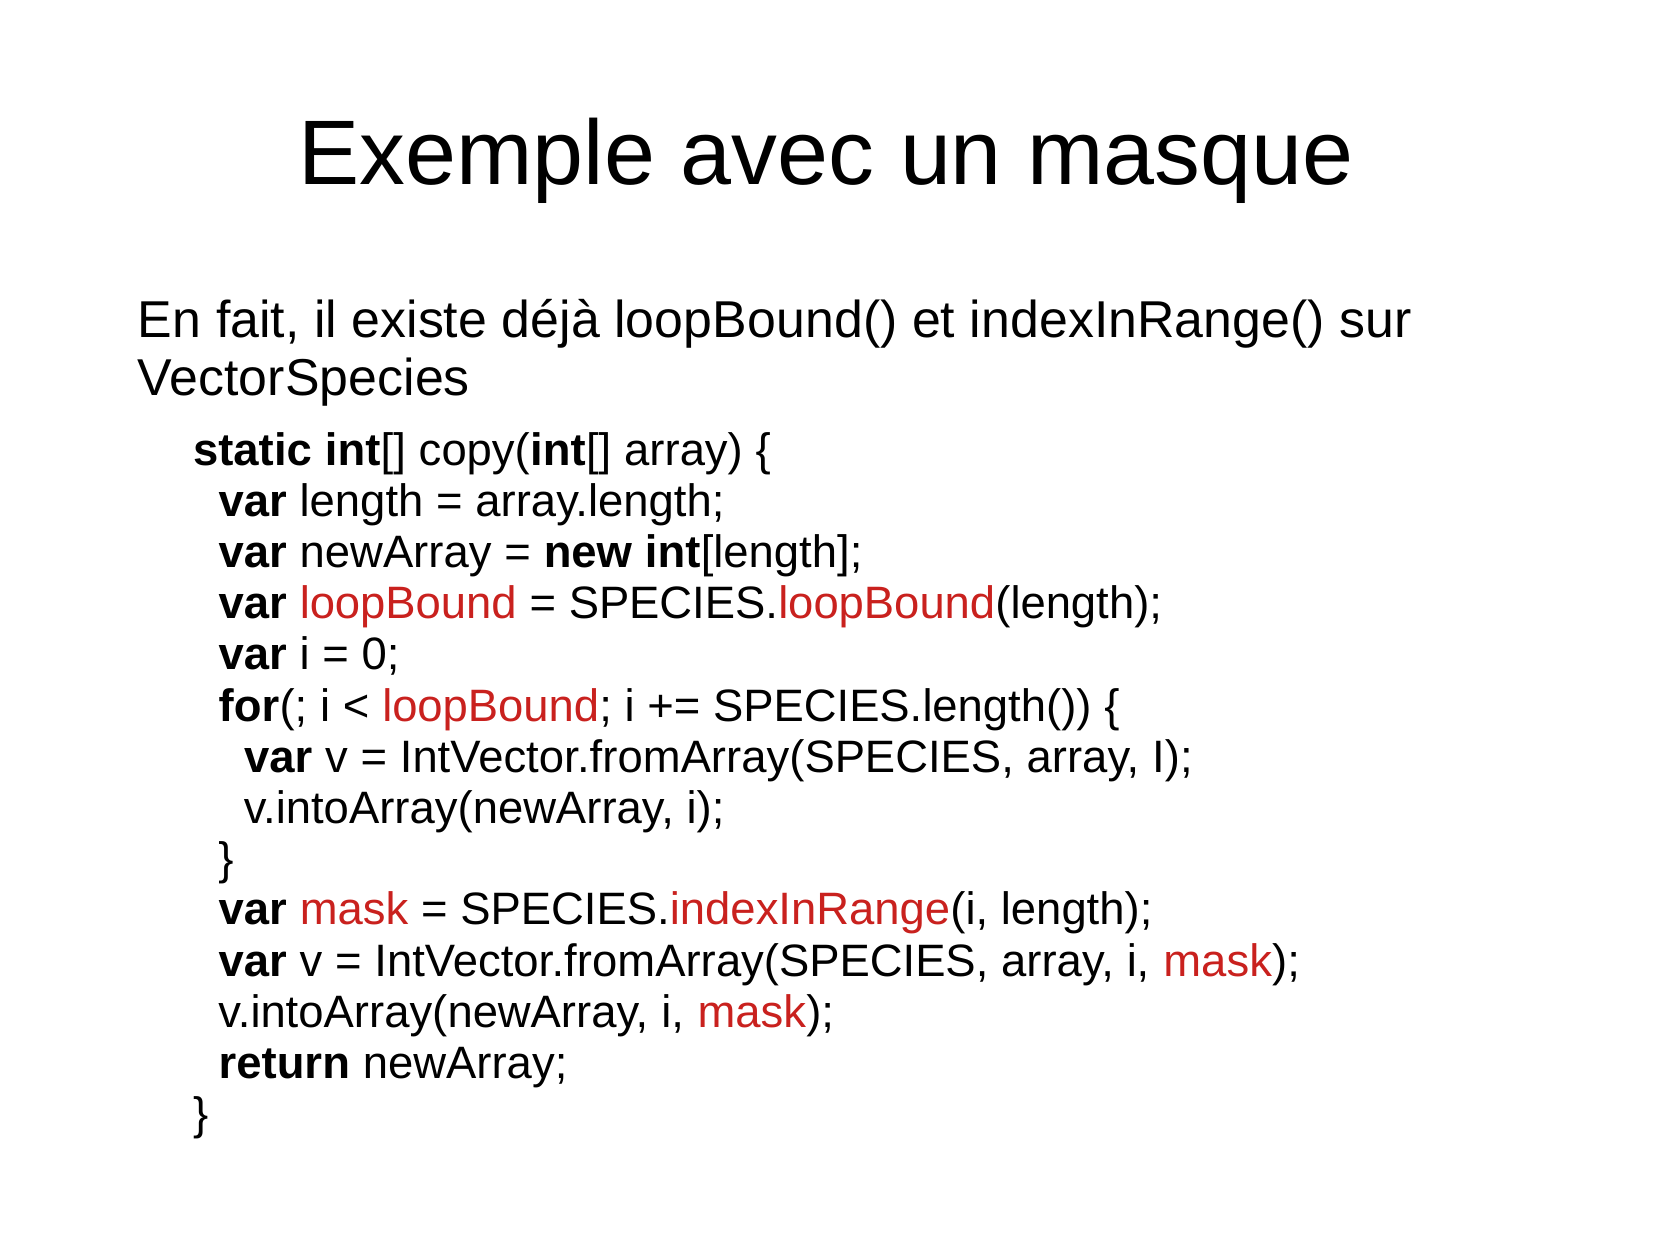

# Exemple avec un masque
En fait, il existe déjà loopBound() et indexInRange() sur VectorSpecies
static int[] copy(int[] array) {
 var length = array.length;
 var newArray = new int[length];
 var loopBound = SPECIES.loopBound(length);
 var i = 0;
 for(; i < loopBound; i += SPECIES.length()) {
 var v = IntVector.fromArray(SPECIES, array, I);
 v.intoArray(newArray, i);
 }
 var mask = SPECIES.indexInRange(i, length);
 var v = IntVector.fromArray(SPECIES, array, i, mask);
 v.intoArray(newArray, i, mask);
 return newArray;
}